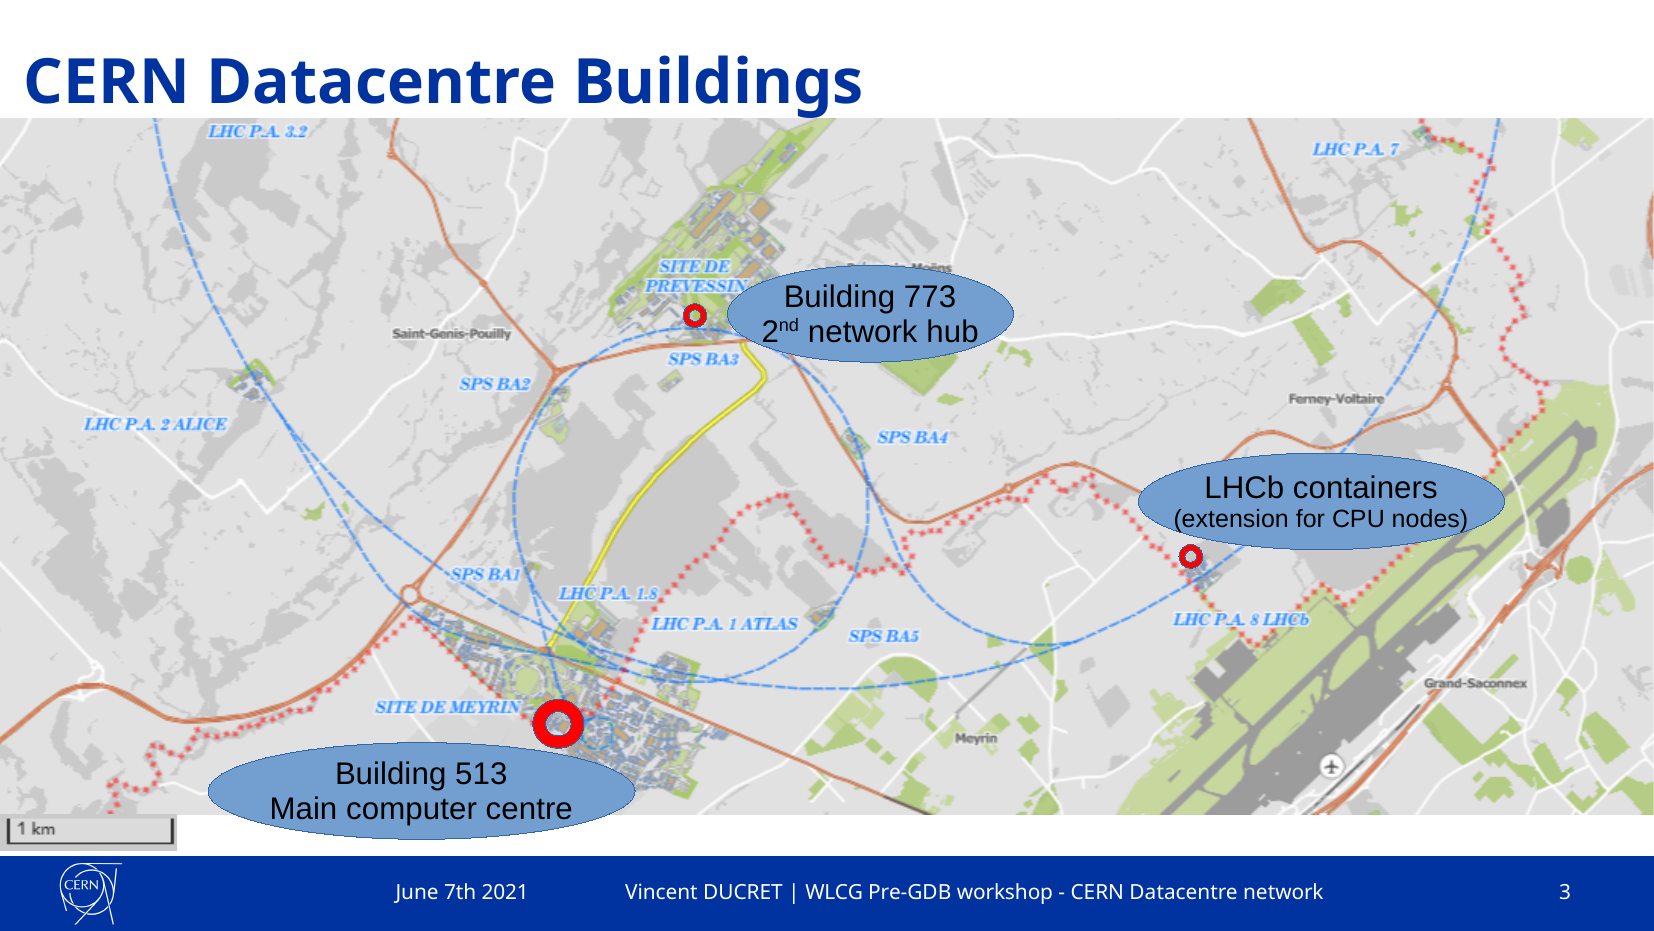

# CERN Datacentre Buildings
Building 773
2nd network hub
LHCb containers
(extension for CPU nodes)
Building 513
Main computer centre
June 7th 2021
Vincent DUCRET | WLCG Pre-GDB workshop - CERN Datacentre network
3